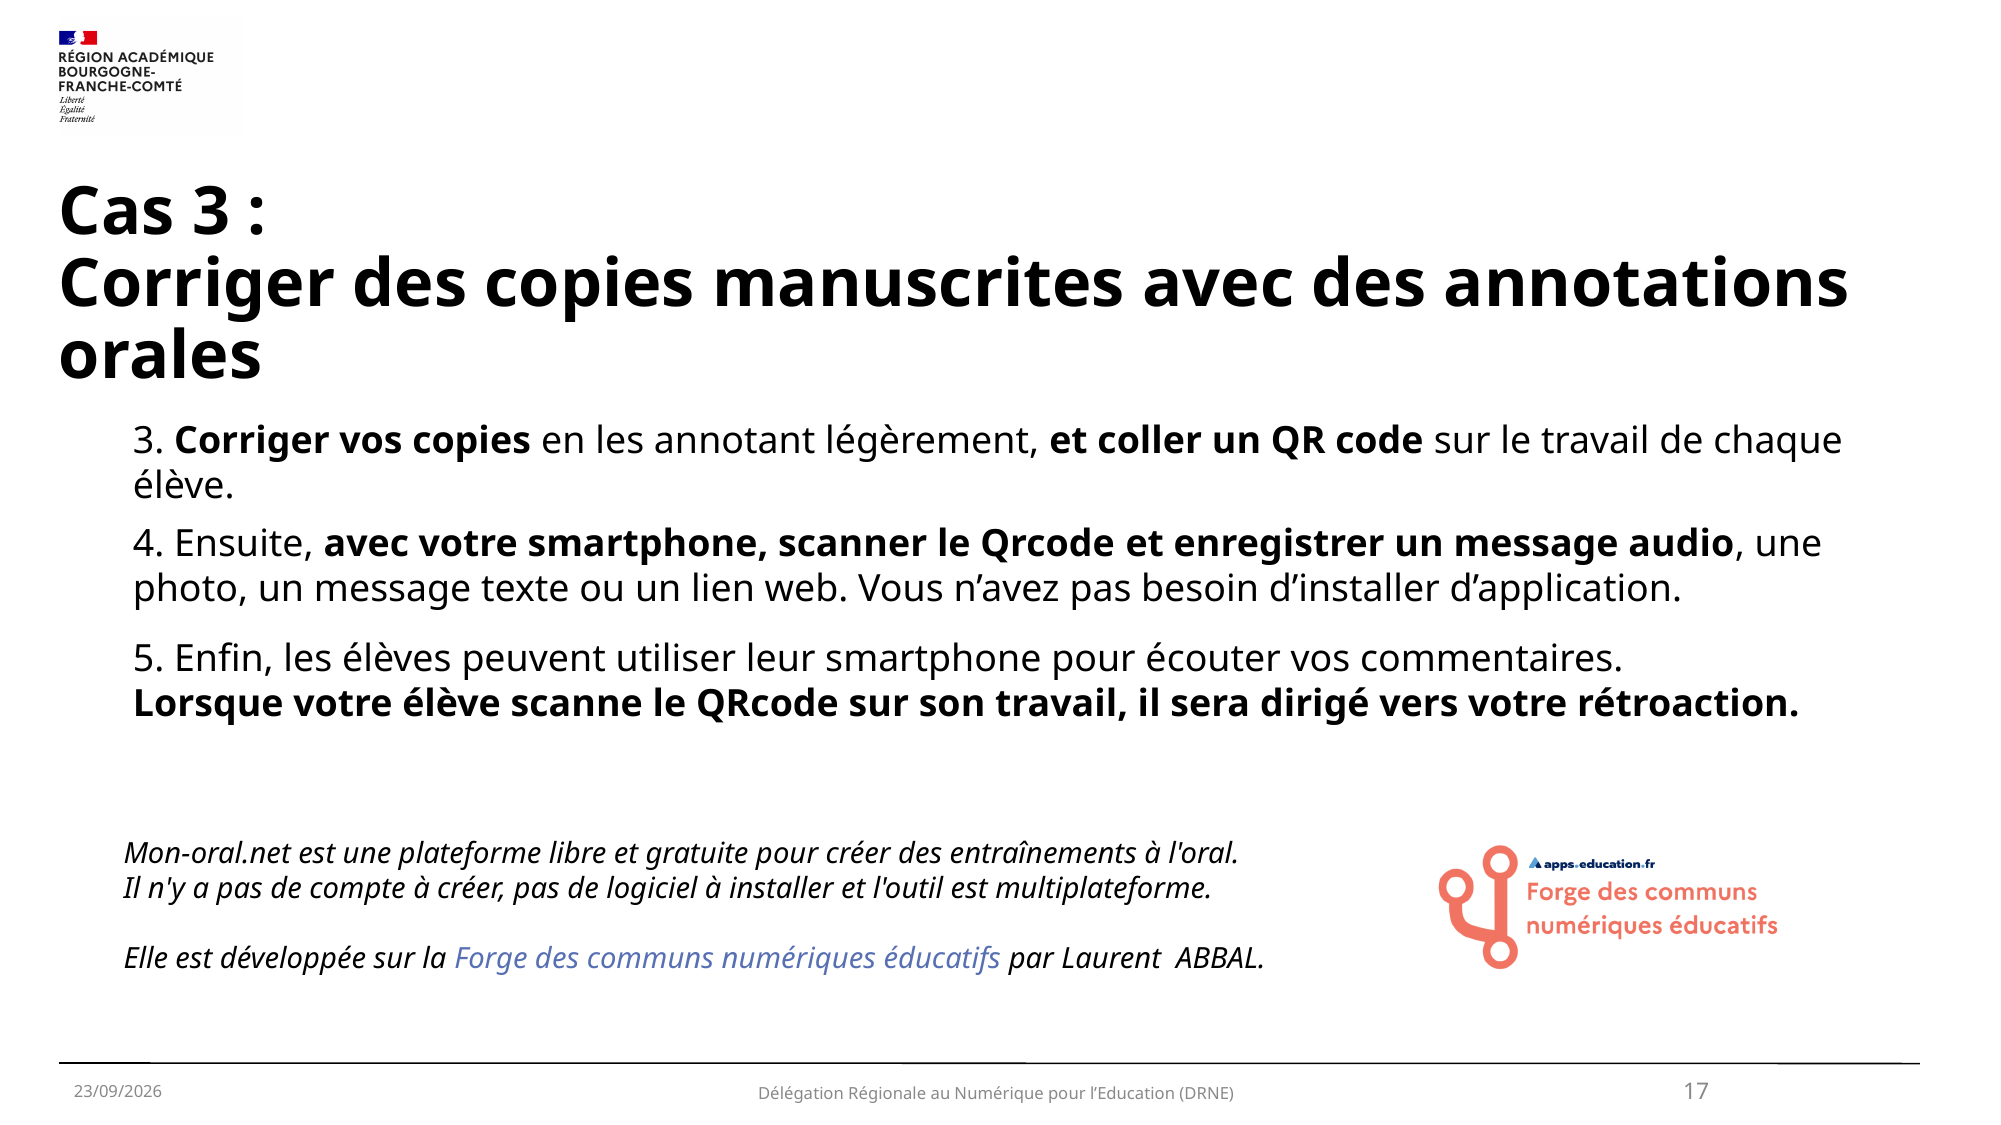

# Cas 3 : Corriger des copies manuscrites avec des annotations orales
3. Corriger vos copies en les annotant légèrement, et coller un QR code sur le travail de chaque élève.
4. Ensuite, avec votre smartphone, scanner le Qrcode et enregistrer un message audio, une photo, un message texte ou un lien web. Vous n’avez pas besoin d’installer d’application.
5. Enfin, les élèves peuvent utiliser leur smartphone pour écouter vos commentaires.
Lorsque votre élève scanne le QRcode sur son travail, il sera dirigé vers votre rétroaction.
Mon-oral.net est une plateforme libre et gratuite pour créer des entraînements à l'oral.
Il n'y a pas de compte à créer, pas de logiciel à installer et l'outil est multiplateforme.
Elle est développée sur la Forge des communs numériques éducatifs par Laurent ABBAL.
Délégation Régionale au Numérique pour l’Education (DRNE)